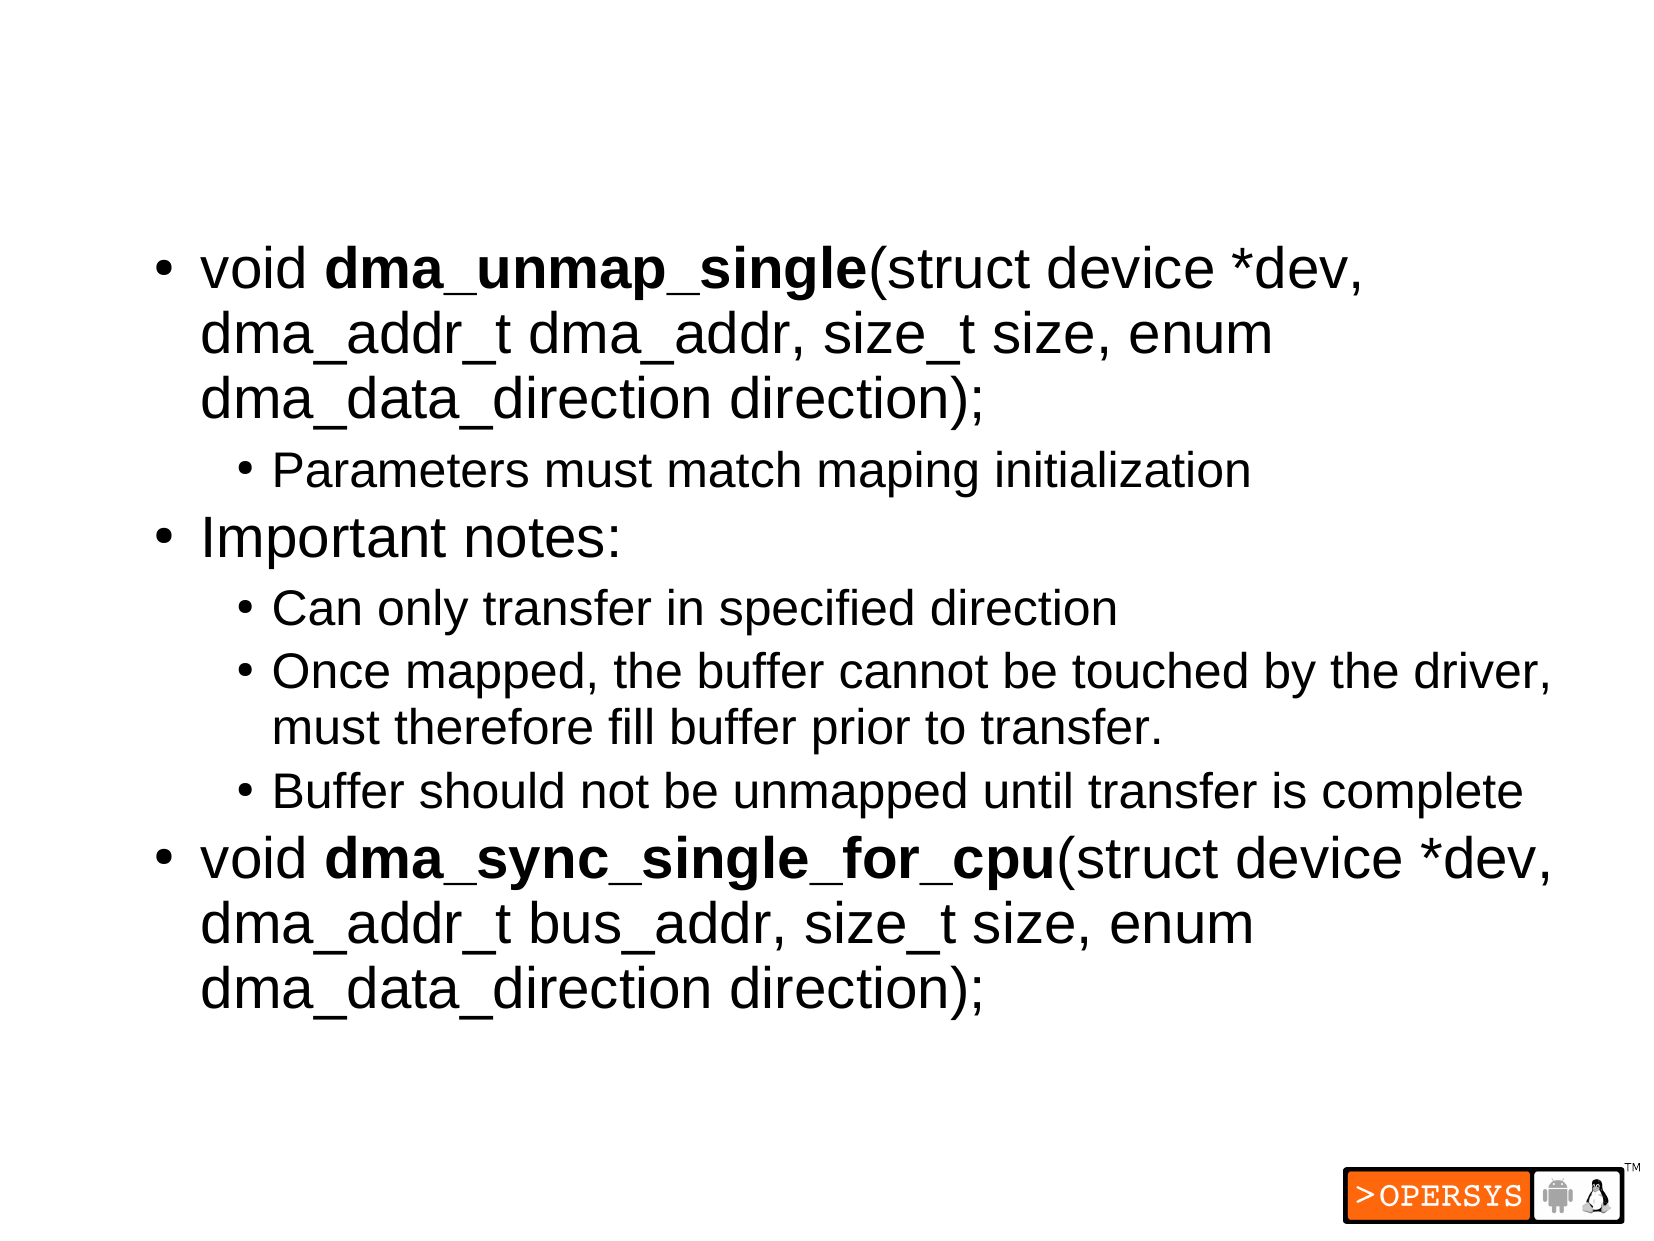

# void dma_unmap_single(struct device *dev, dma_addr_t dma_addr, size_t size, enum dma_data_direction direction);
Parameters must match maping initialization
Important notes:
Can only transfer in specified direction
Once mapped, the buffer cannot be touched by the driver, must therefore fill buffer prior to transfer.
Buffer should not be unmapped until transfer is complete
void dma_sync_single_for_cpu(struct device *dev, dma_addr_t bus_addr, size_t size, enum dma_data_direction direction);